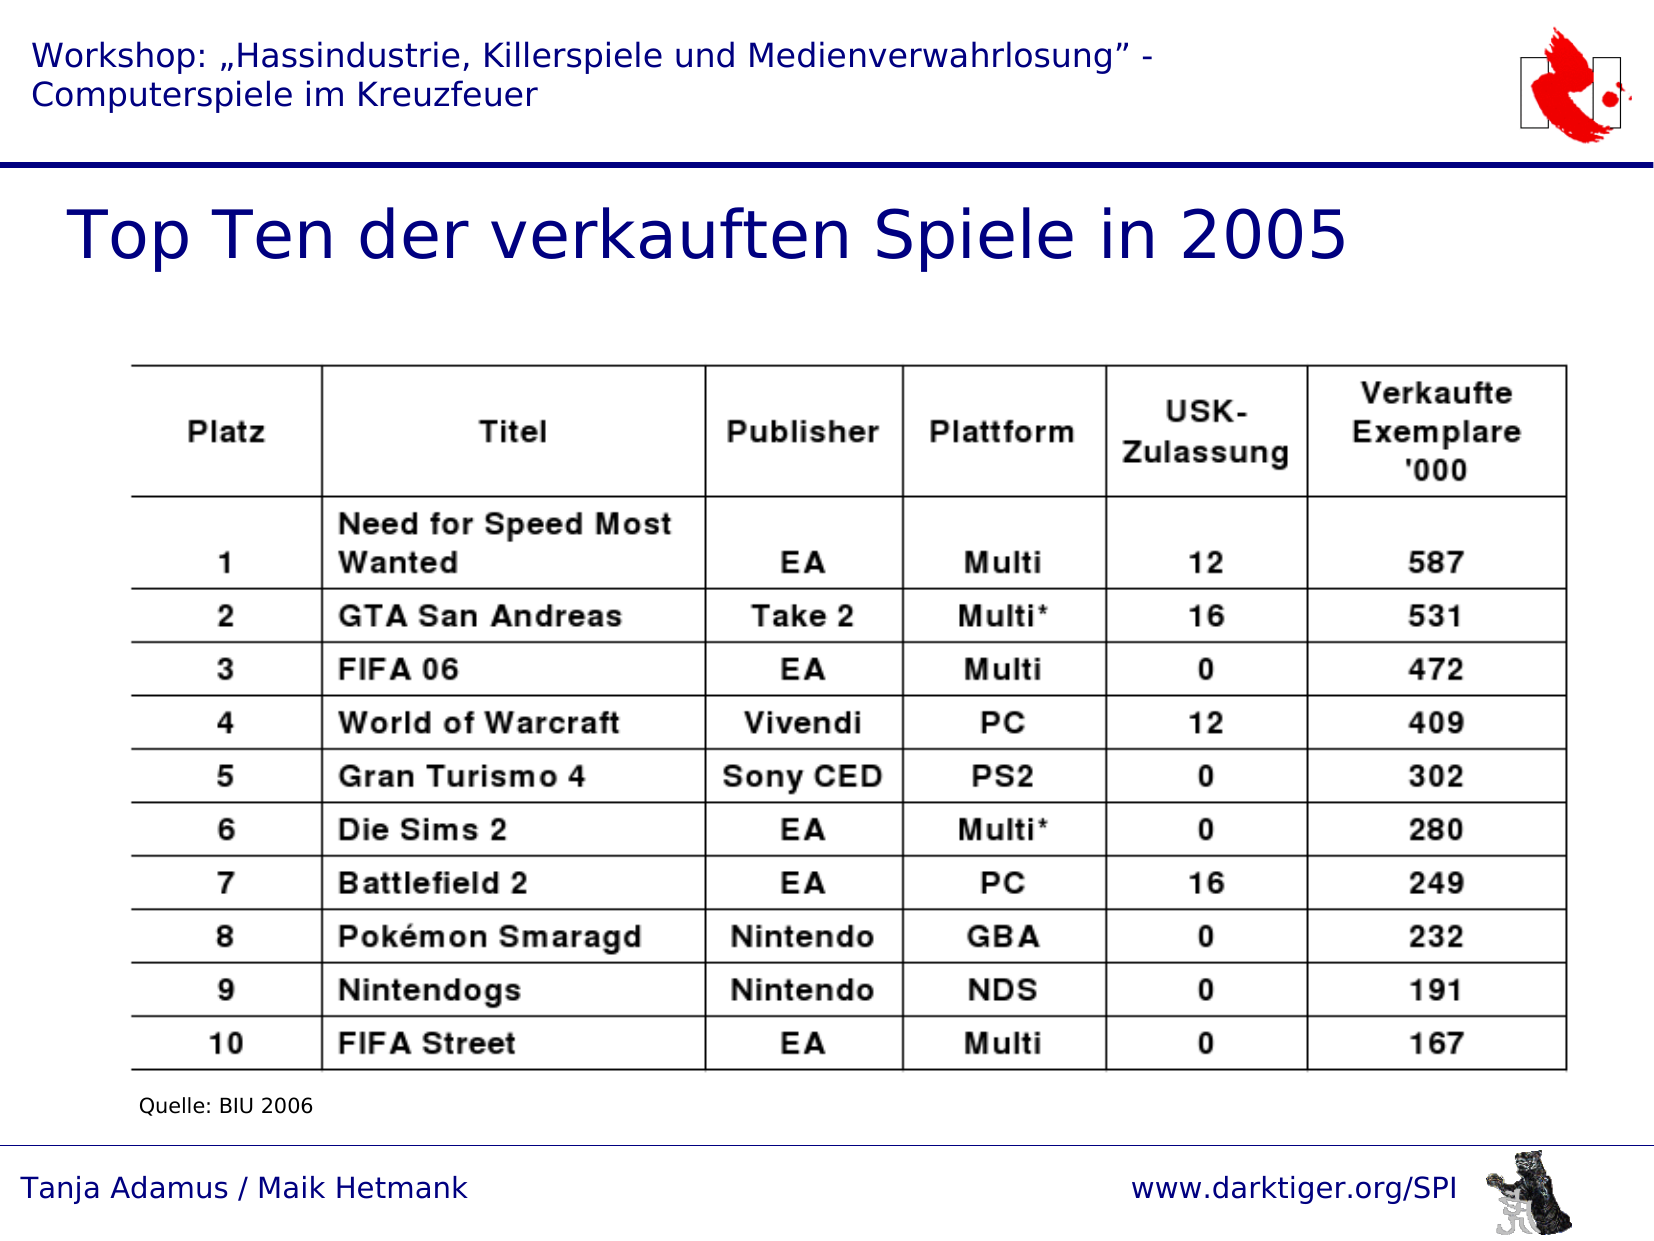

Workshop: „Hassindustrie, Killerspiele und Medienverwahrlosung” - Computerspiele im Kreuzfeuer
Top Ten der verkauften Spiele in 2005
Quelle: BIU 2006